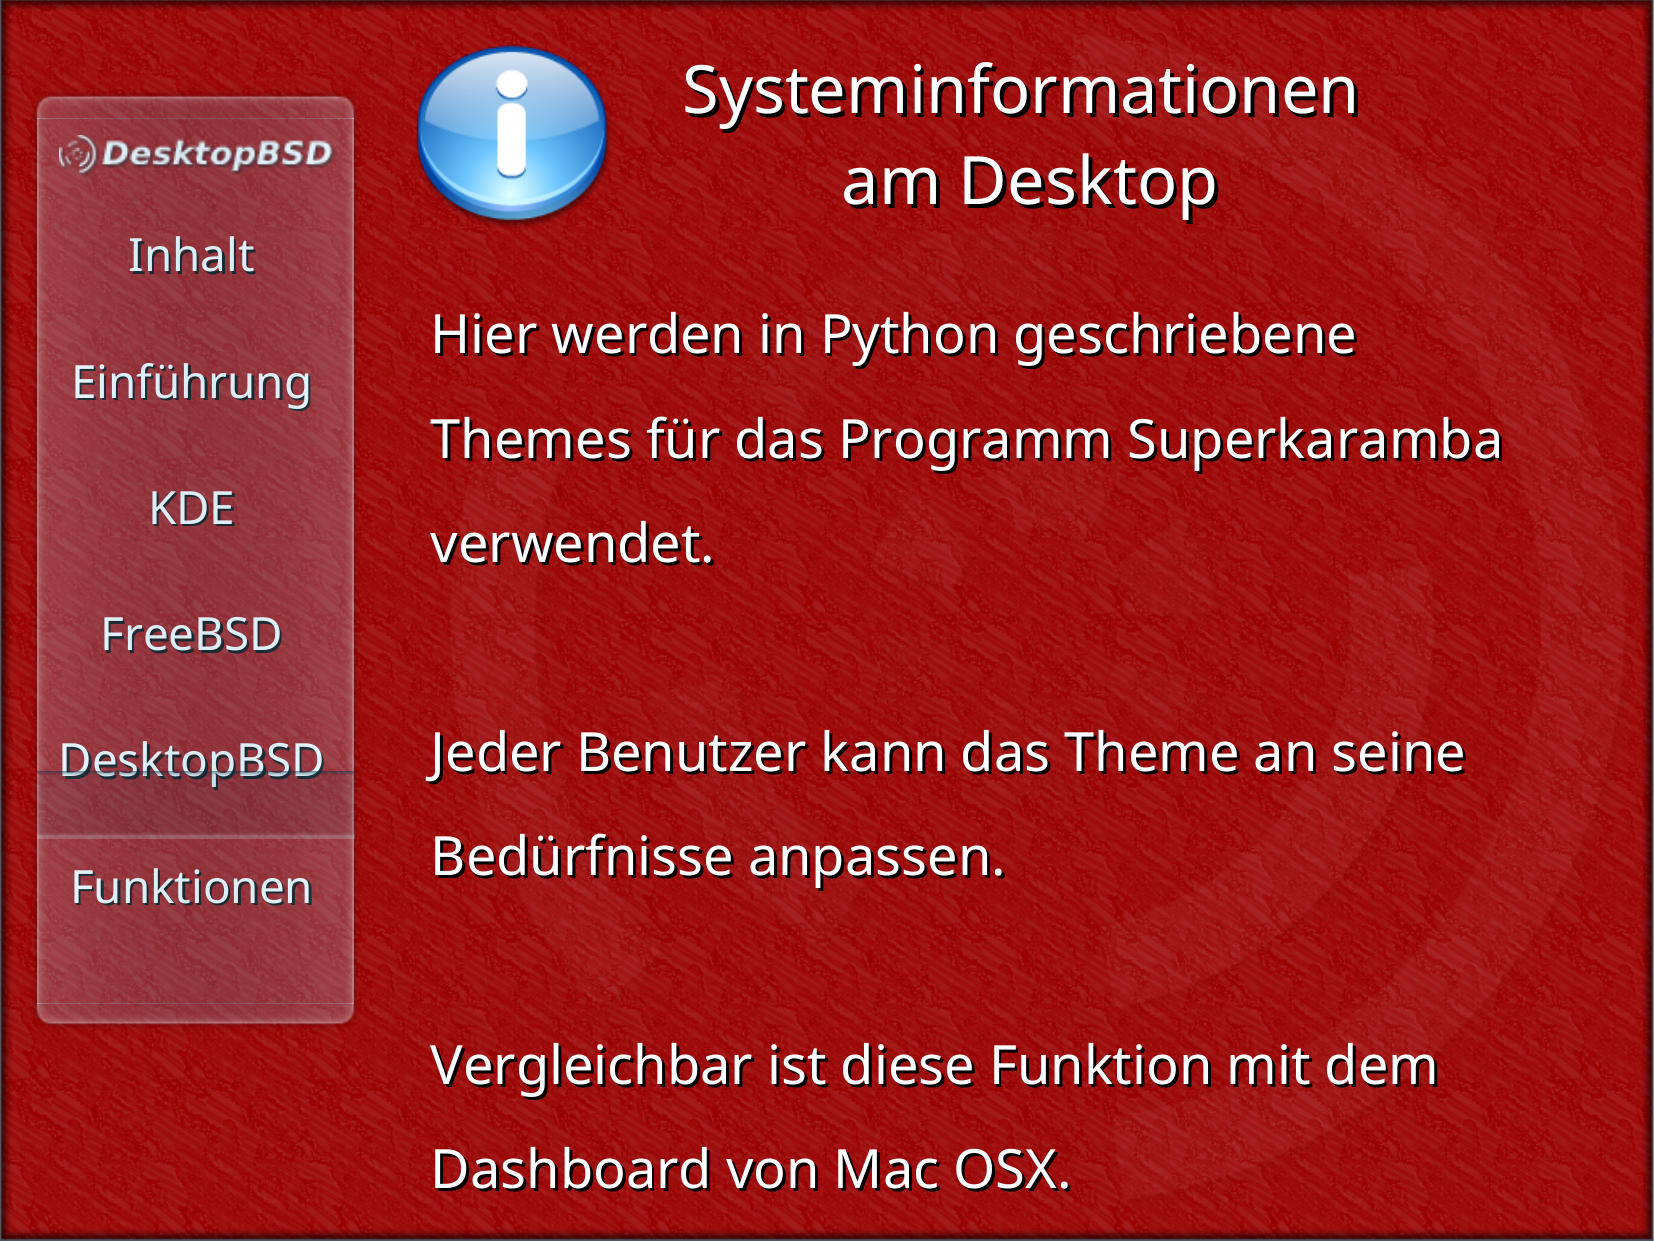

# Systeminformationen am Desktop
Hier werden in Python geschriebene
Themes für das Programm Superkaramba
verwendet.
Jeder Benutzer kann das Theme an seine
Bedürfnisse anpassen.
Vergleichbar ist diese Funktion mit dem
Dashboard von Mac OSX.